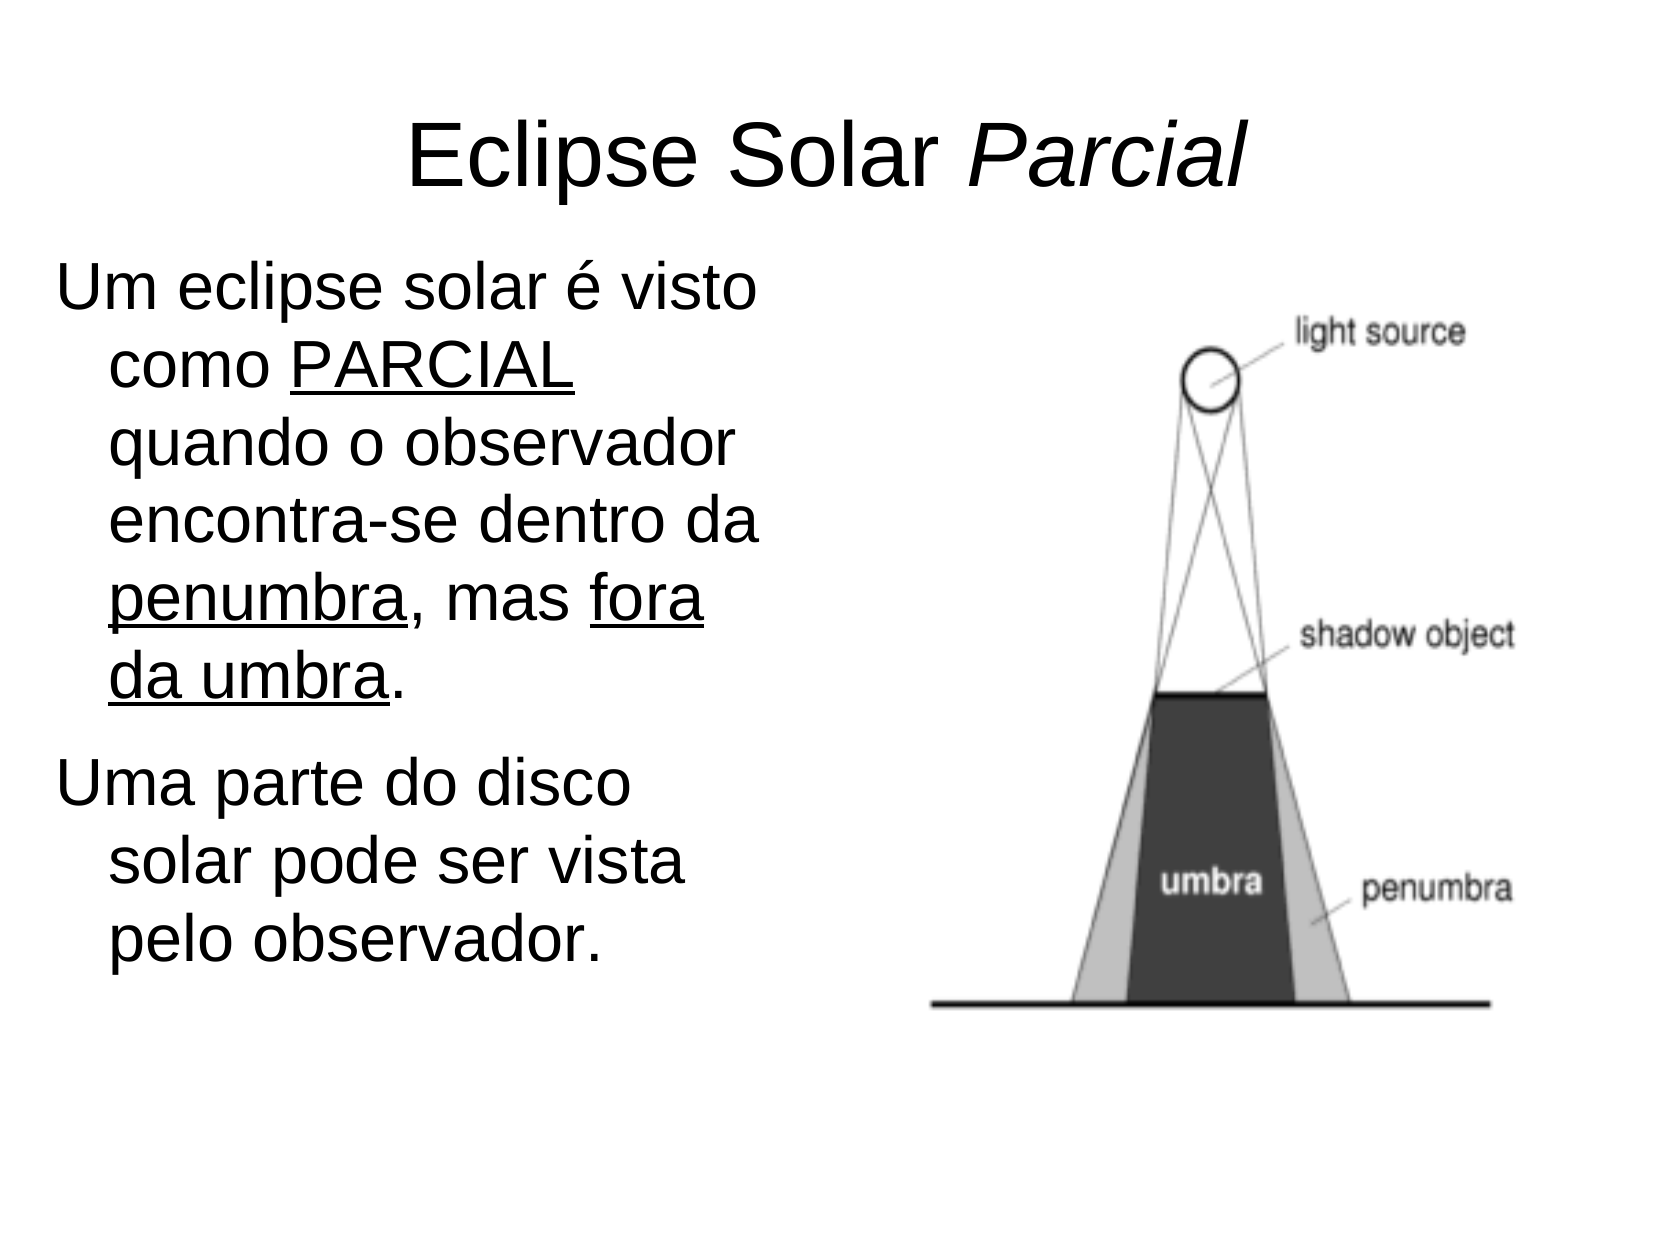

# Eclipse Solar Parcial
Um eclipse solar é visto como PARCIAL quando o observador encontra-se dentro da penumbra, mas fora da umbra.
Uma parte do disco solar pode ser vista pelo observador.